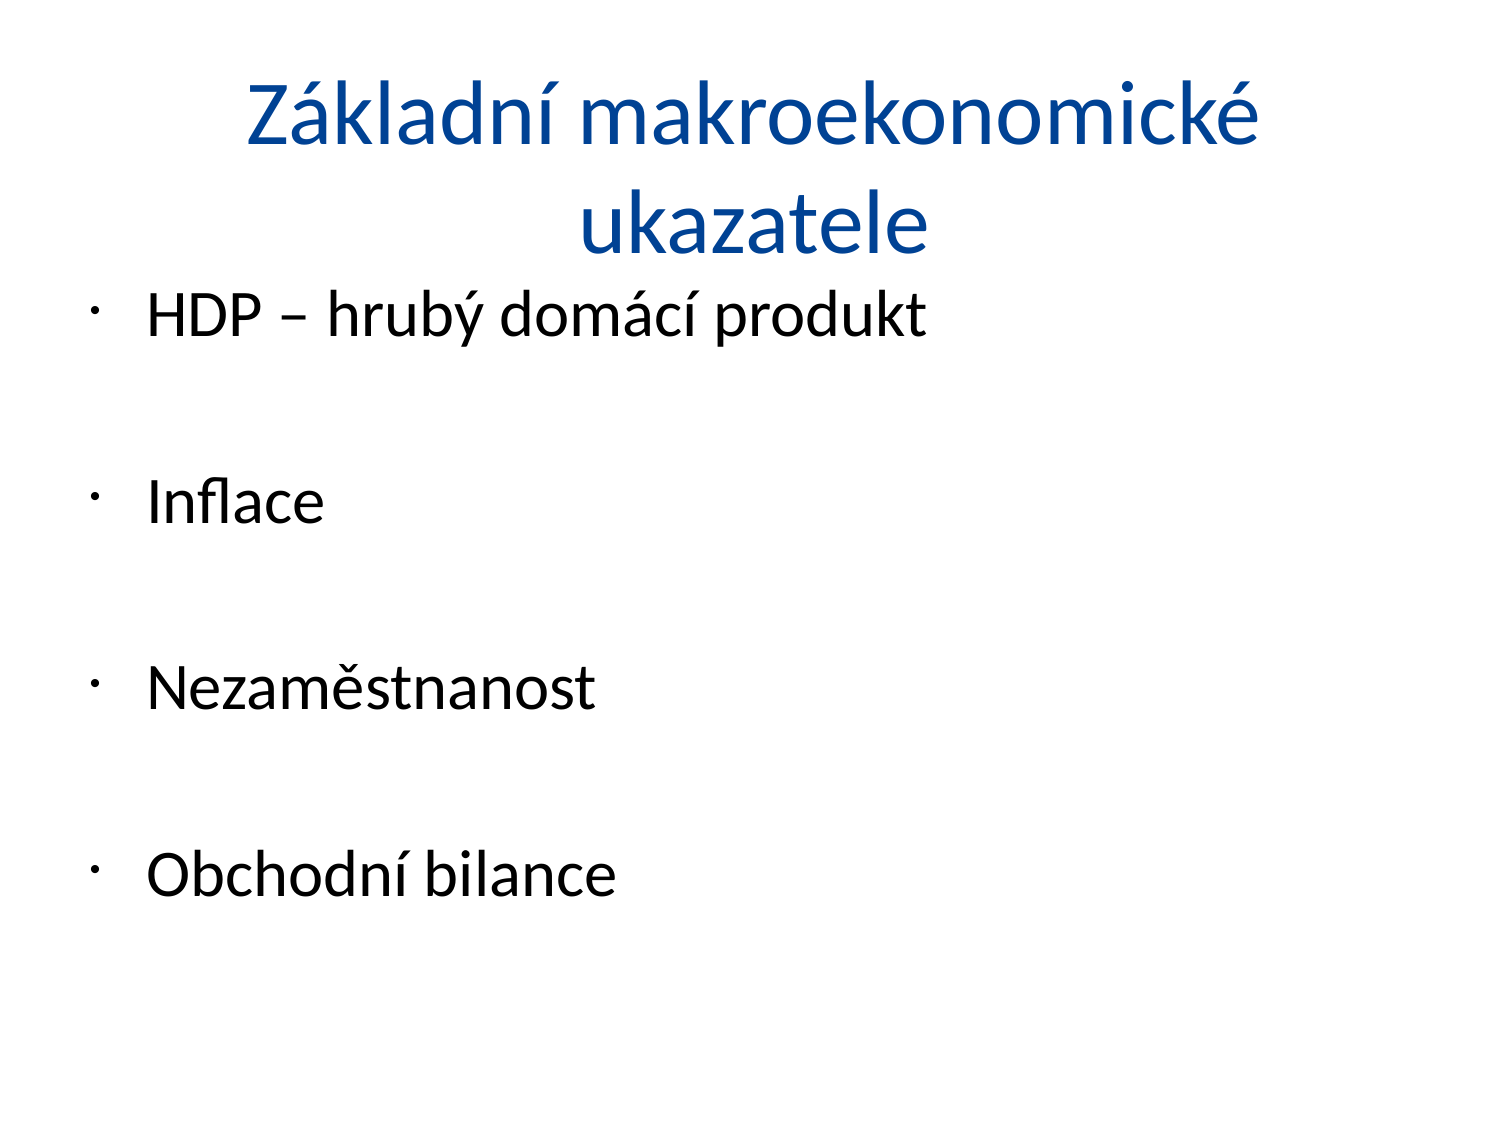

# Základní makroekonomické ukazatele
HDP – hrubý domácí produkt
Inflace
Nezaměstnanost
Obchodní bilance